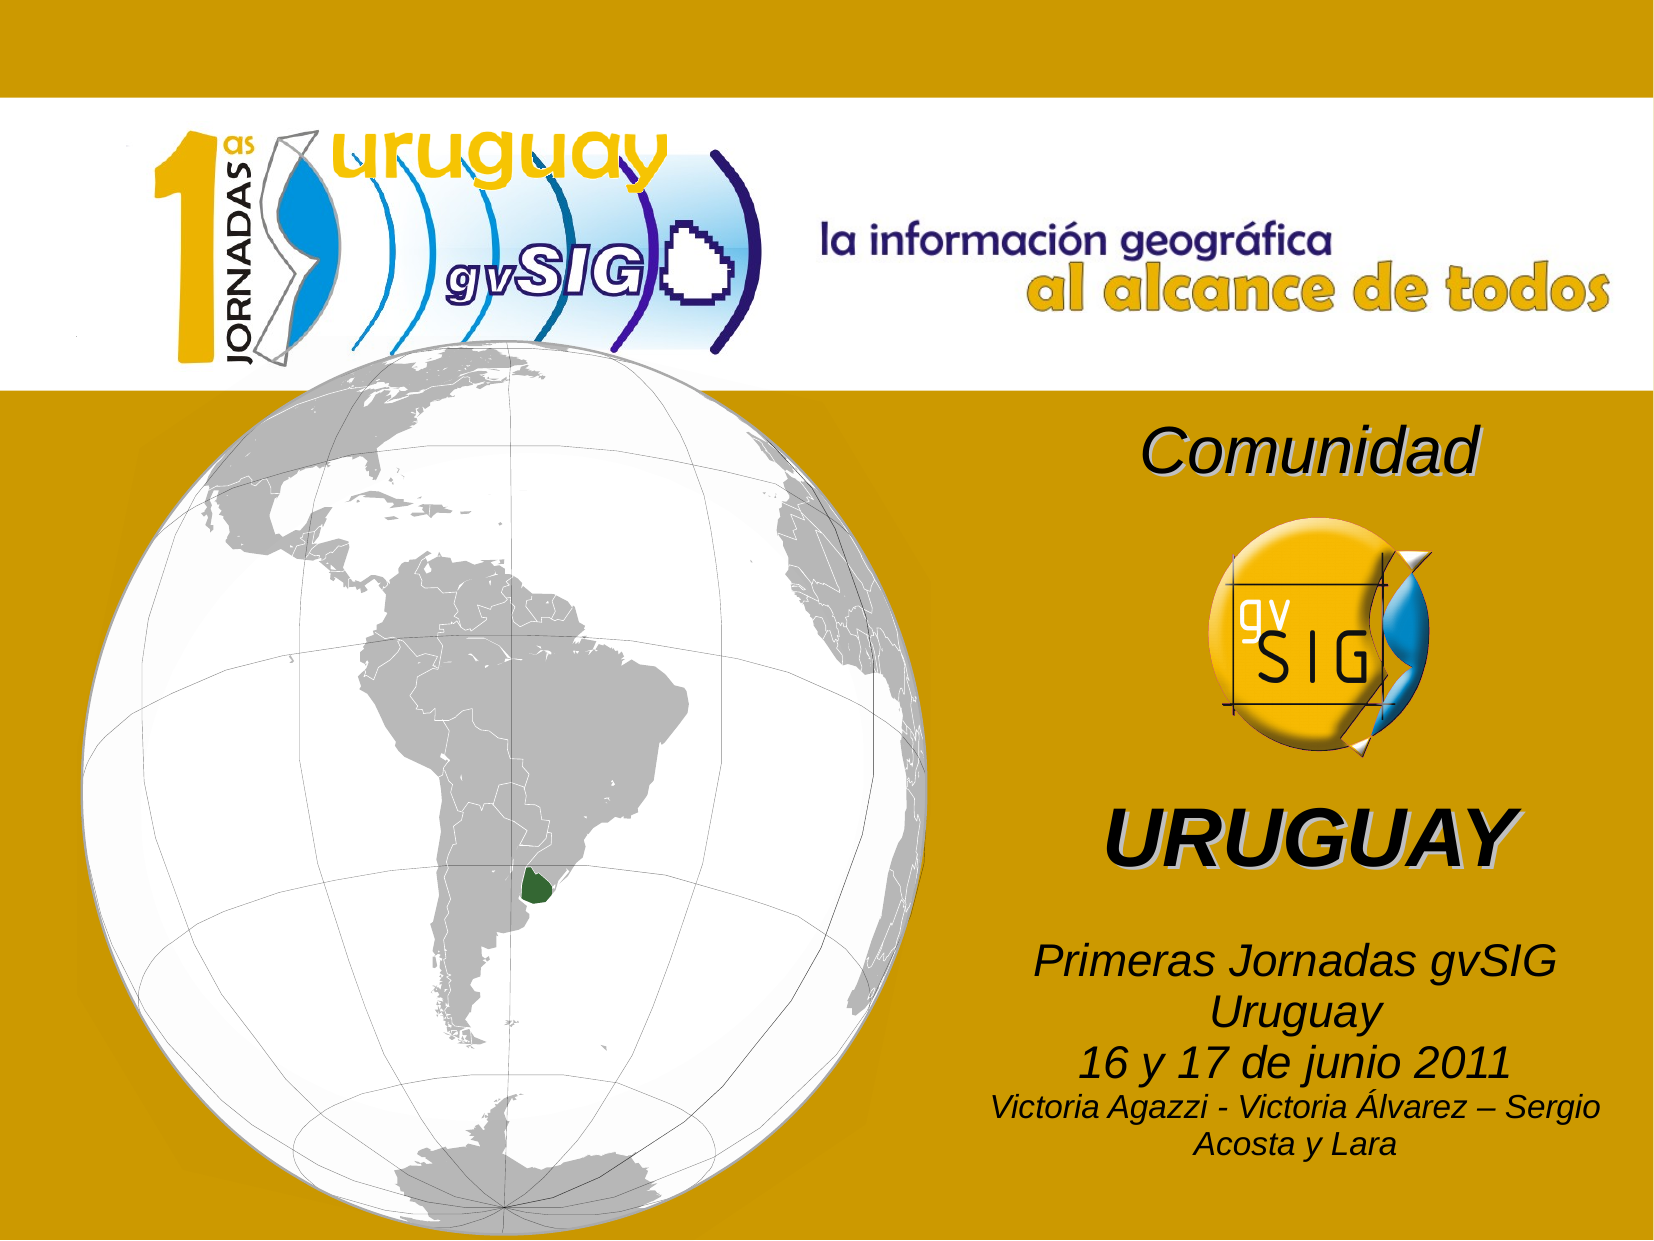

Comunidad
URUGUAY
Primeras Jornadas gvSIG Uruguay
16 y 17 de junio 2011
Victoria Agazzi - Victoria Álvarez – Sergio Acosta y Lara